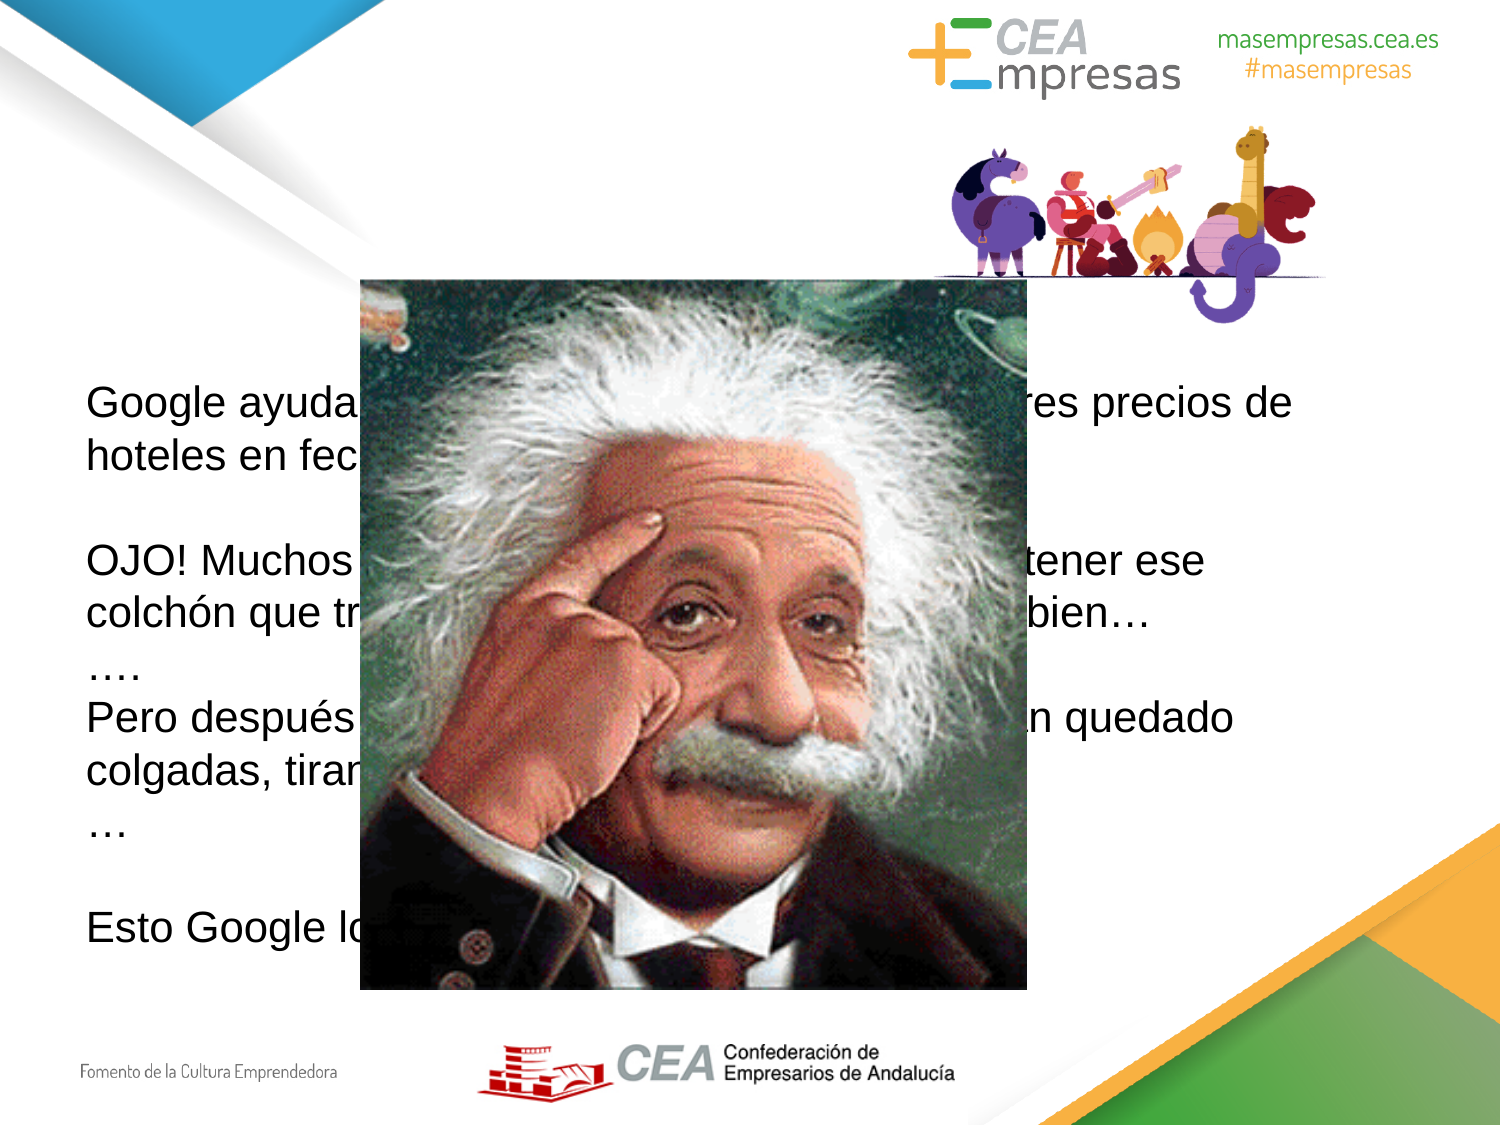

Google ayuda a los usuarios a escoger los mejores precios de hoteles en fechas especiales (Peak Dates)
OJO! Muchos RM empiezan a vender bajo para tener ese colchón que tranquilice a las ventas. Hasta aquí bien…
….
Pero después cuando ciertas habitaciones se han quedado colgadas, tiran los precios a última hora…
…
Esto Google lo sabe y lo monitoriza